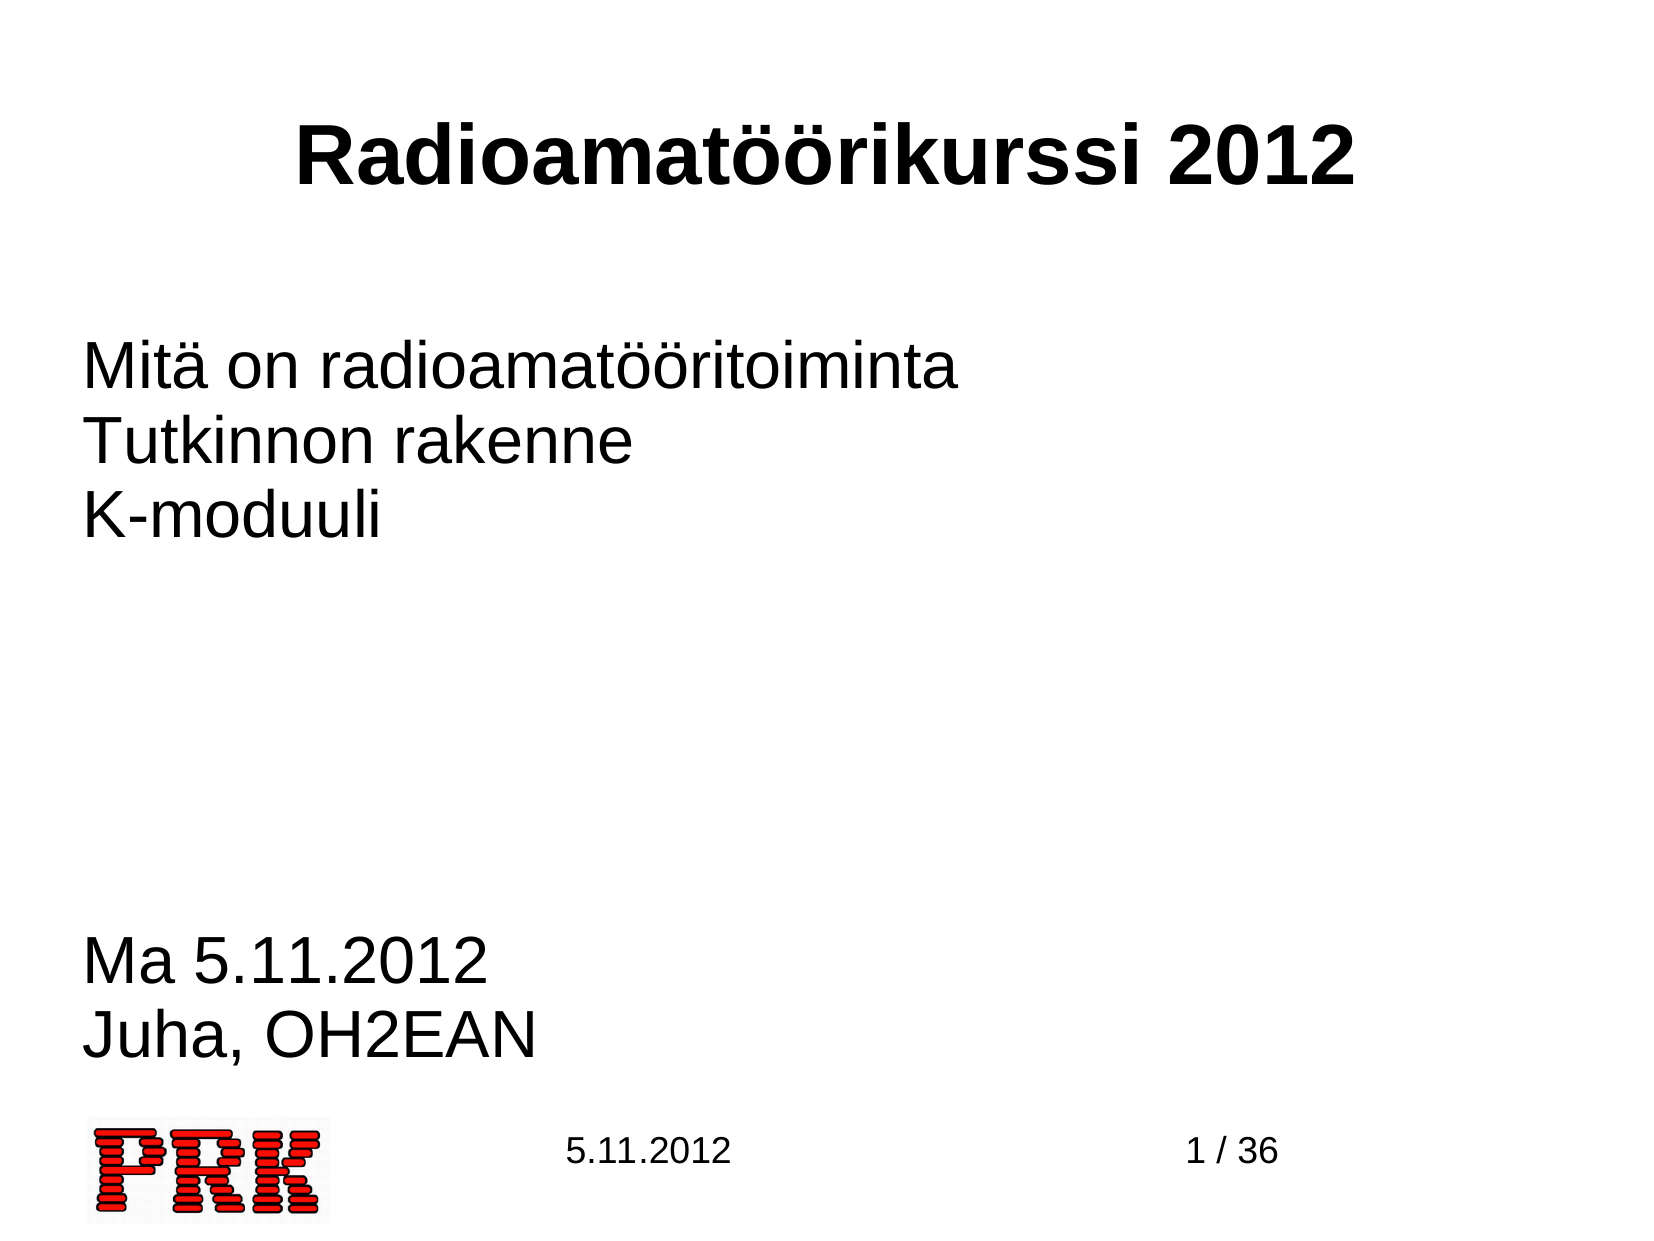

Radioamatöörikurssi 2012
Mitä on radioamatööritoiminta
Tutkinnon rakenne
K-moduuli
Ma 5.11.2012
Juha, OH2EAN
1